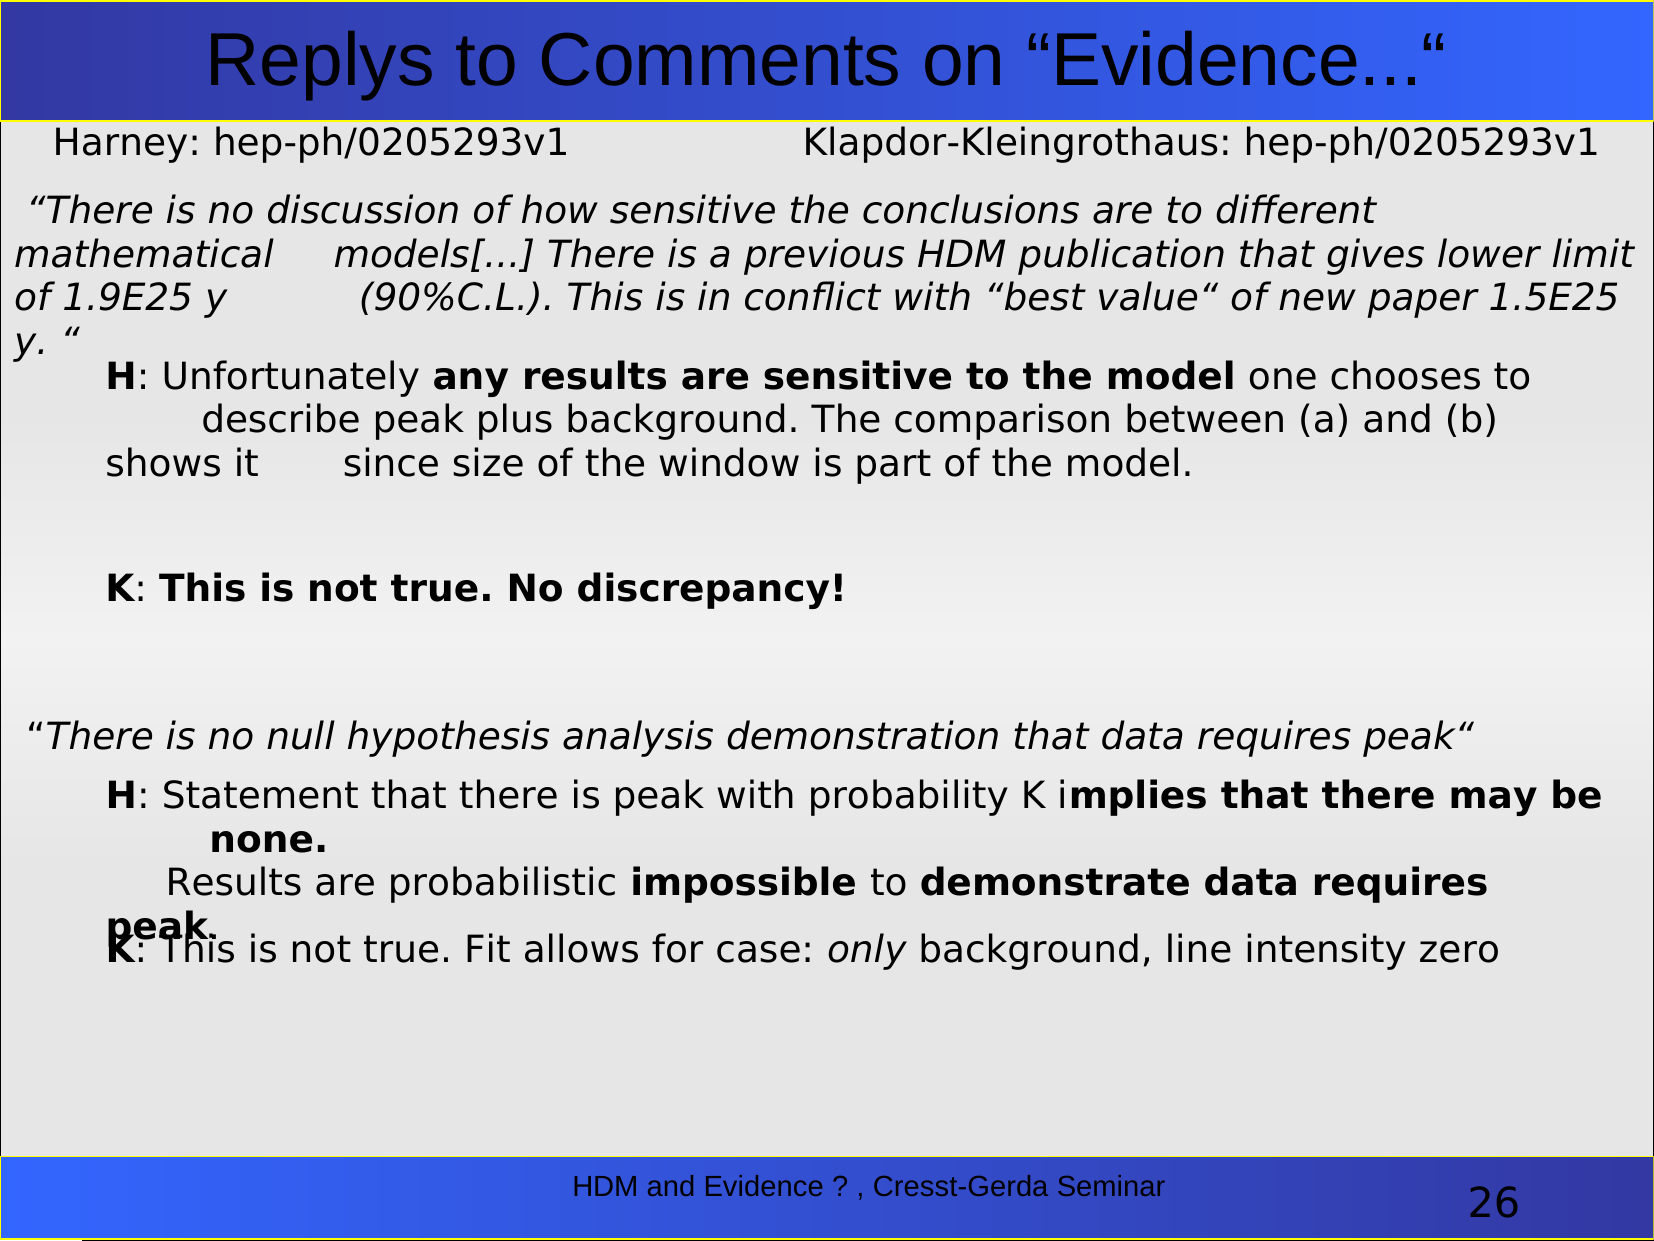

# Replys to Comments on “Evidence...“
Harney: hep-ph/0205293v1				Klapdor-Kleingrothaus: hep-ph/0205293v1
 “There is no discussion of how sensitive the conclusions are to different mathematical models[...] There is a previous HDM publication that gives lower limit of 1.9E25 y (90%C.L.). This is in conflict with “best value“ of new paper 1.5E25 y. “
H: Unfortunately any results are sensitive to the model one chooses to describe peak plus background. The comparison between (a) and (b) shows it since size of the window is part of the model.
K: This is not true. No discrepancy!
 “There is no null hypothesis analysis demonstration that data requires peak“
H: Statement that there is peak with probability K implies that there may be none.
 Results are probabilistic impossible to demonstrate data requires peak.
K: This is not true. Fit allows for case: only background, line intensity zero
26